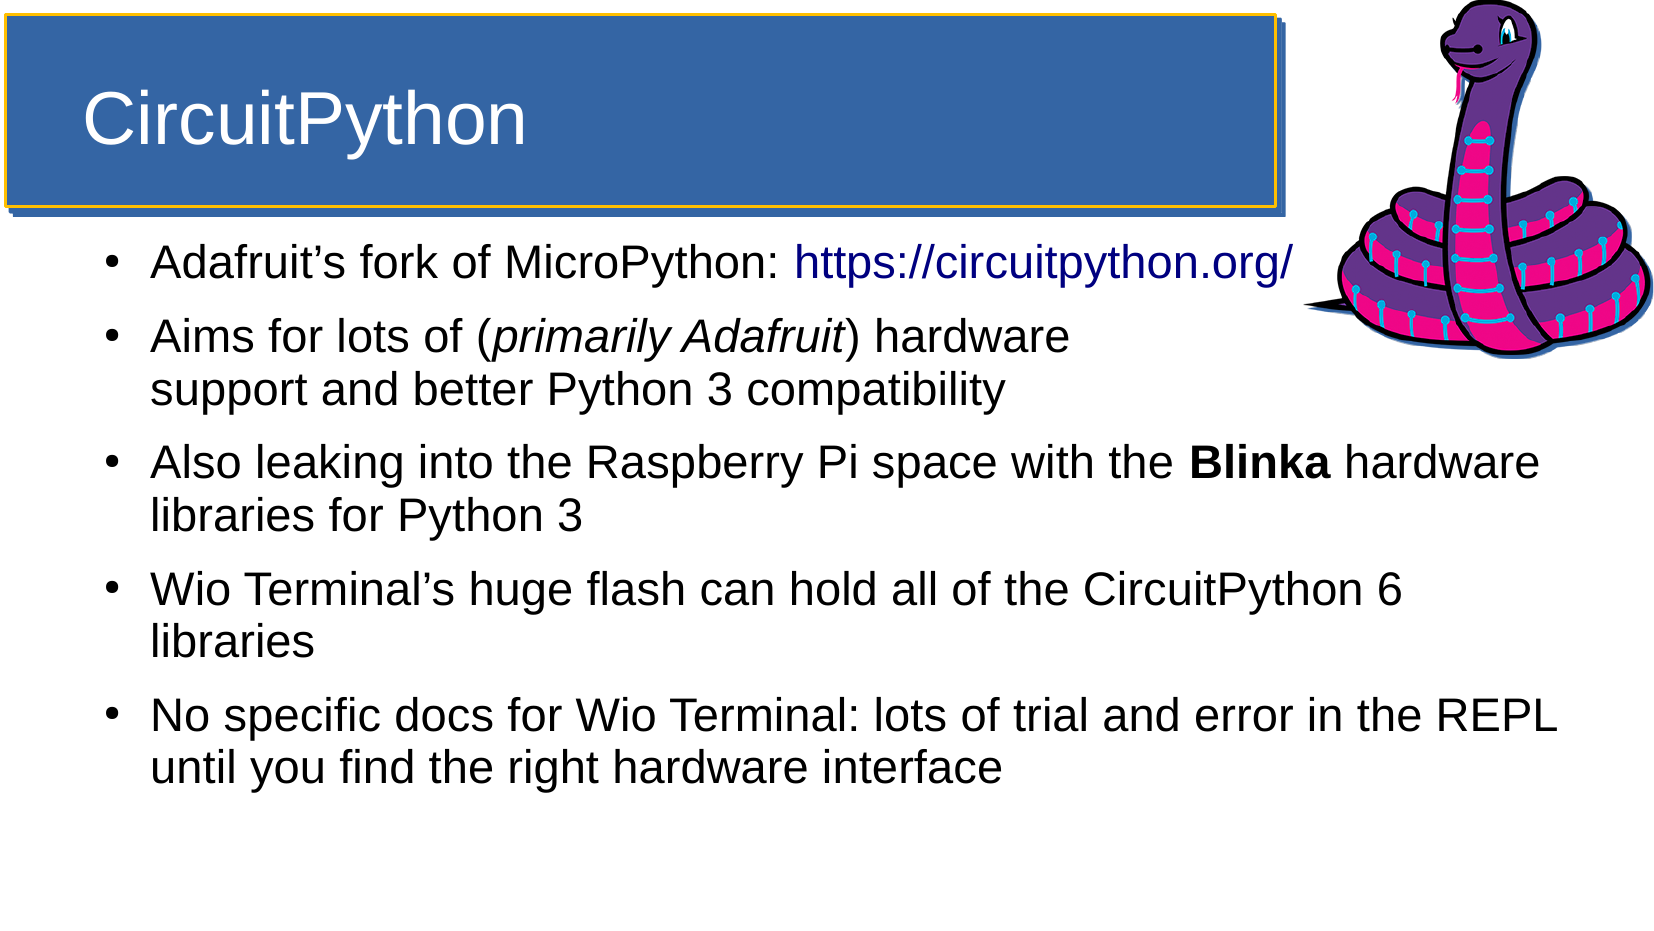

# CircuitPython
Adafruit’s fork of MicroPython: https://circuitpython.org/
Aims for lots of (primarily Adafruit) hardware
support and better Python 3 compatibility
Also leaking into the Raspberry Pi space with the Blinka hardware libraries for Python 3
Wio Terminal’s huge flash can hold all of the CircuitPython 6 libraries
No specific docs for Wio Terminal: lots of trial and error in the REPL until you find the right hardware interface